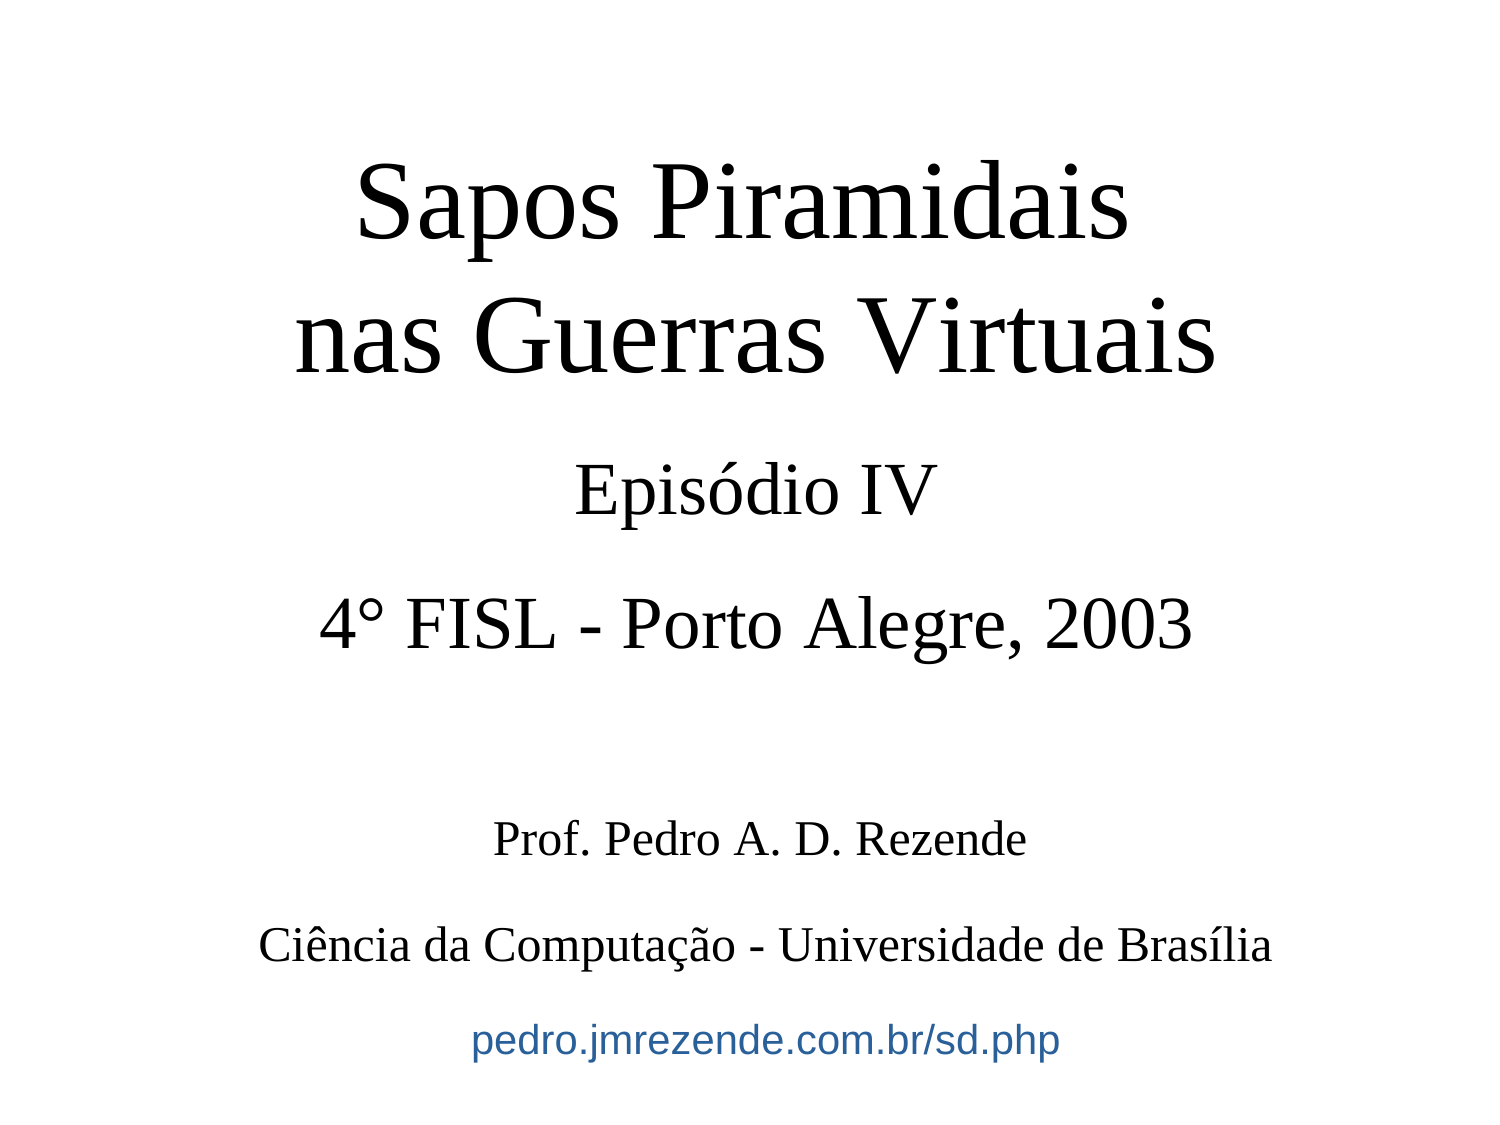

# Sapos Piramidais nas Guerras Virtuais Episódio IV 4° FISL - Porto Alegre, 2003
Prof. Pedro A. D. Rezende
Ciência da Computação - Universidade de Brasília
pedro.jmrezende.com.br/sd.php